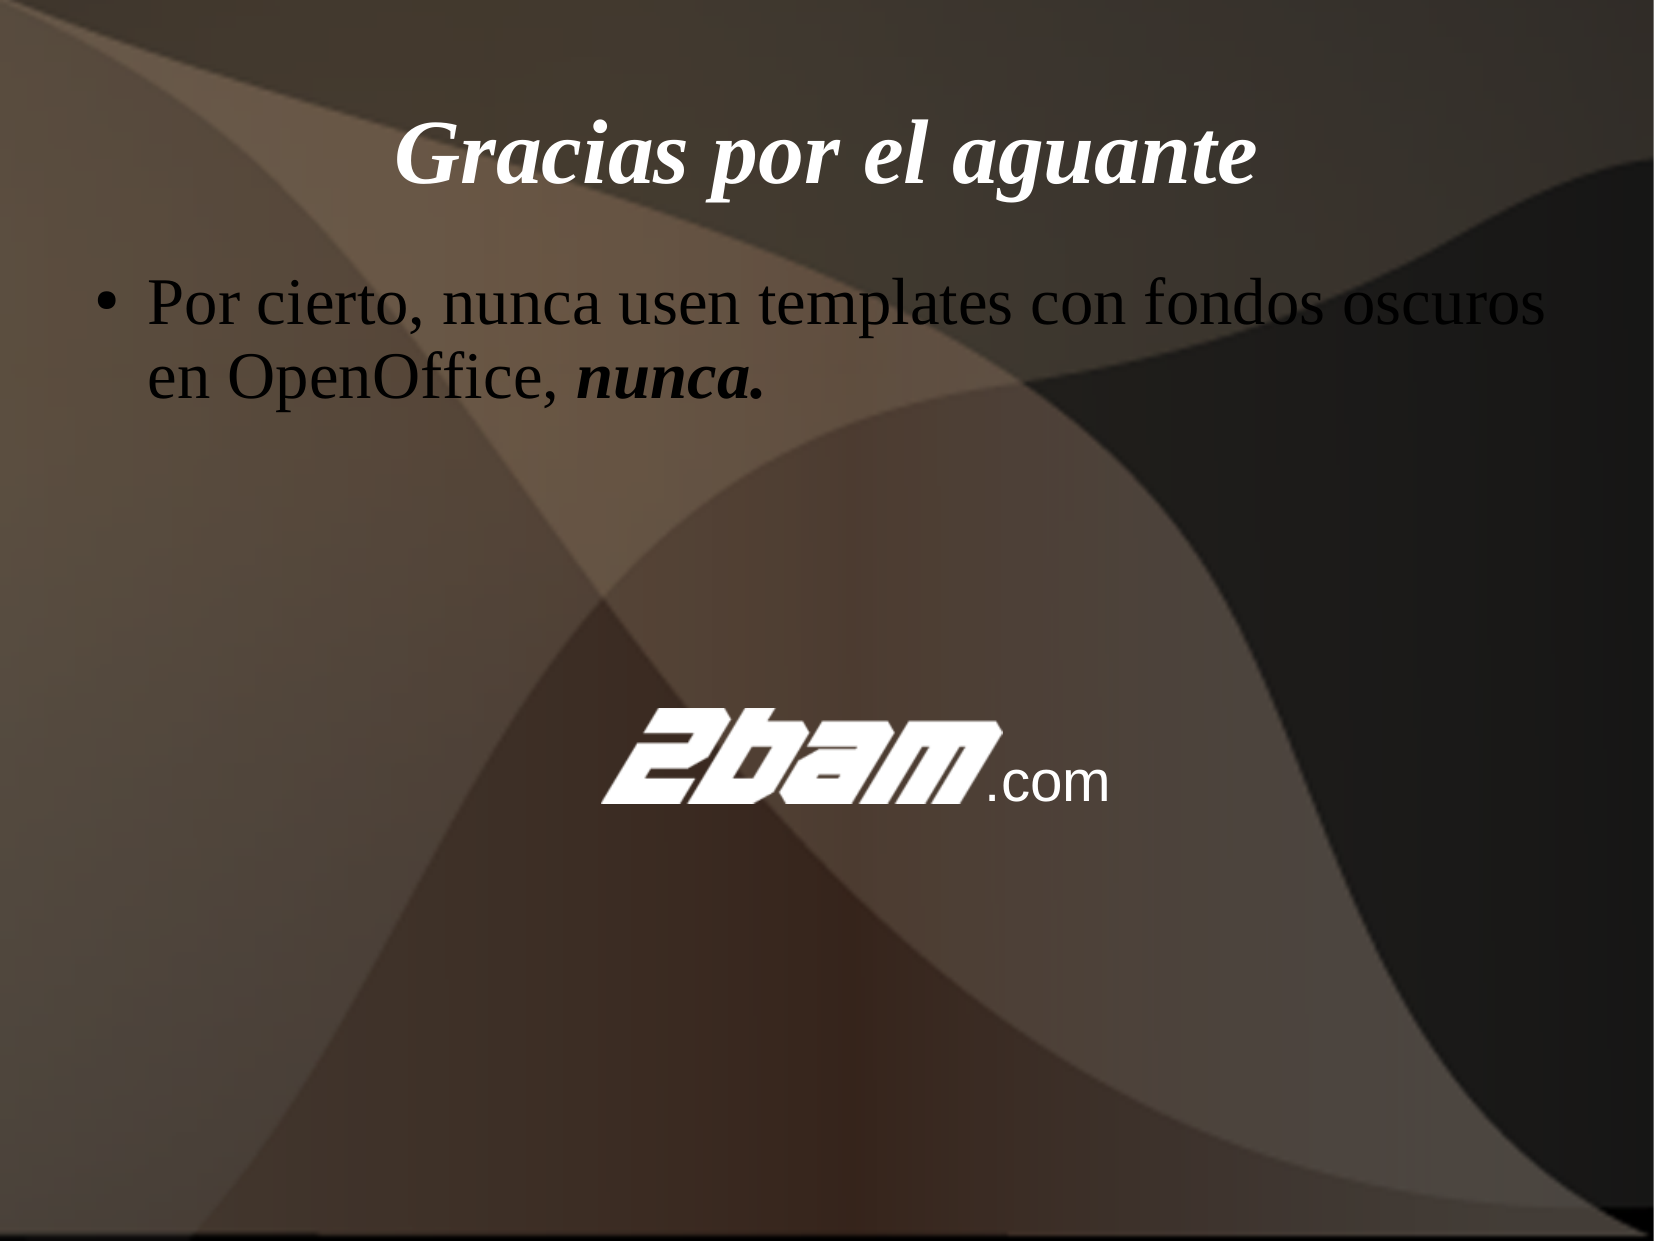

# Gracias por el aguante
Por cierto, nunca usen templates con fondos oscuros en OpenOffice, nunca.
.com